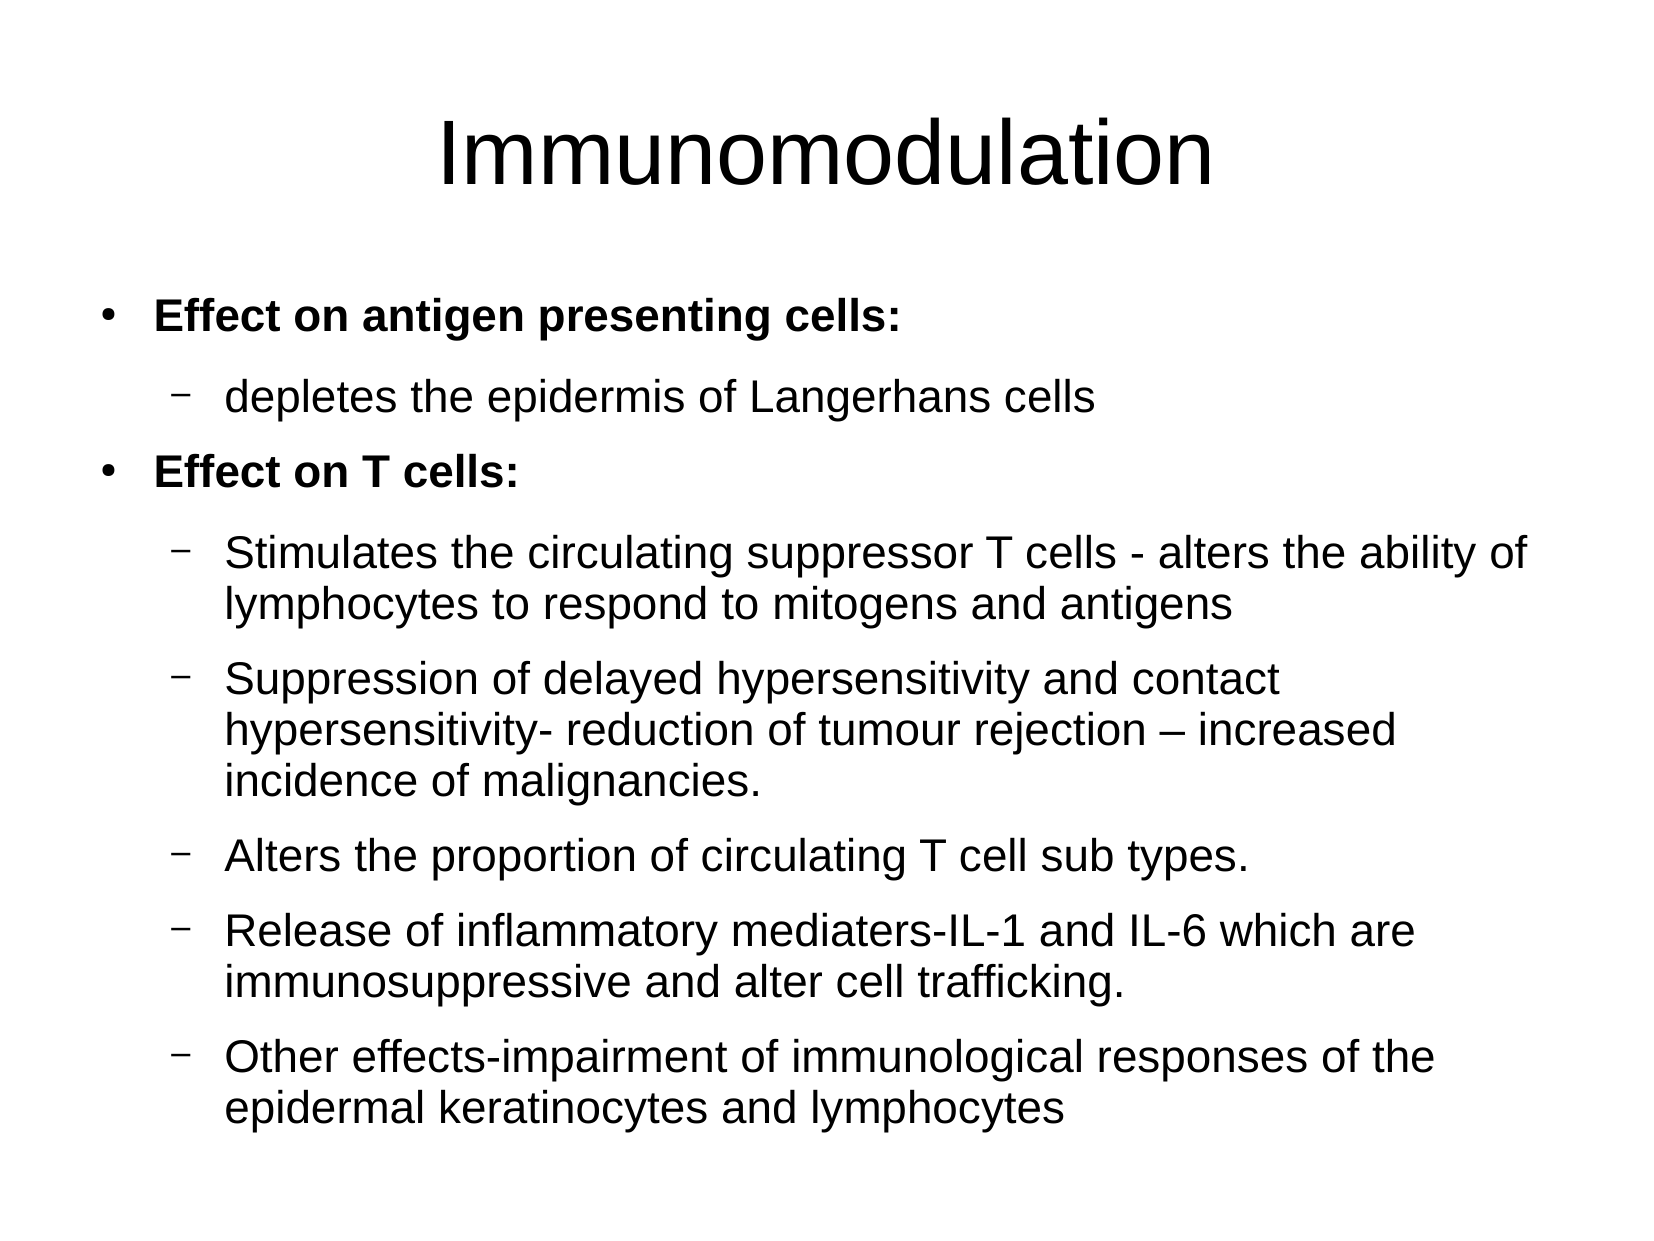

# Immunomodulation
Effect on antigen presenting cells:
depletes the epidermis of Langerhans cells
Effect on T cells:
Stimulates the circulating suppressor T cells - alters the ability of lymphocytes to respond to mitogens and antigens
Suppression of delayed hypersensitivity and contact hypersensitivity- reduction of tumour rejection – increased incidence of malignancies.
Alters the proportion of circulating T cell sub types.
Release of inflammatory mediaters-IL-1 and IL-6 which are immunosuppressive and alter cell trafficking.
Other effects-impairment of immunological responses of the epidermal keratinocytes and lymphocytes